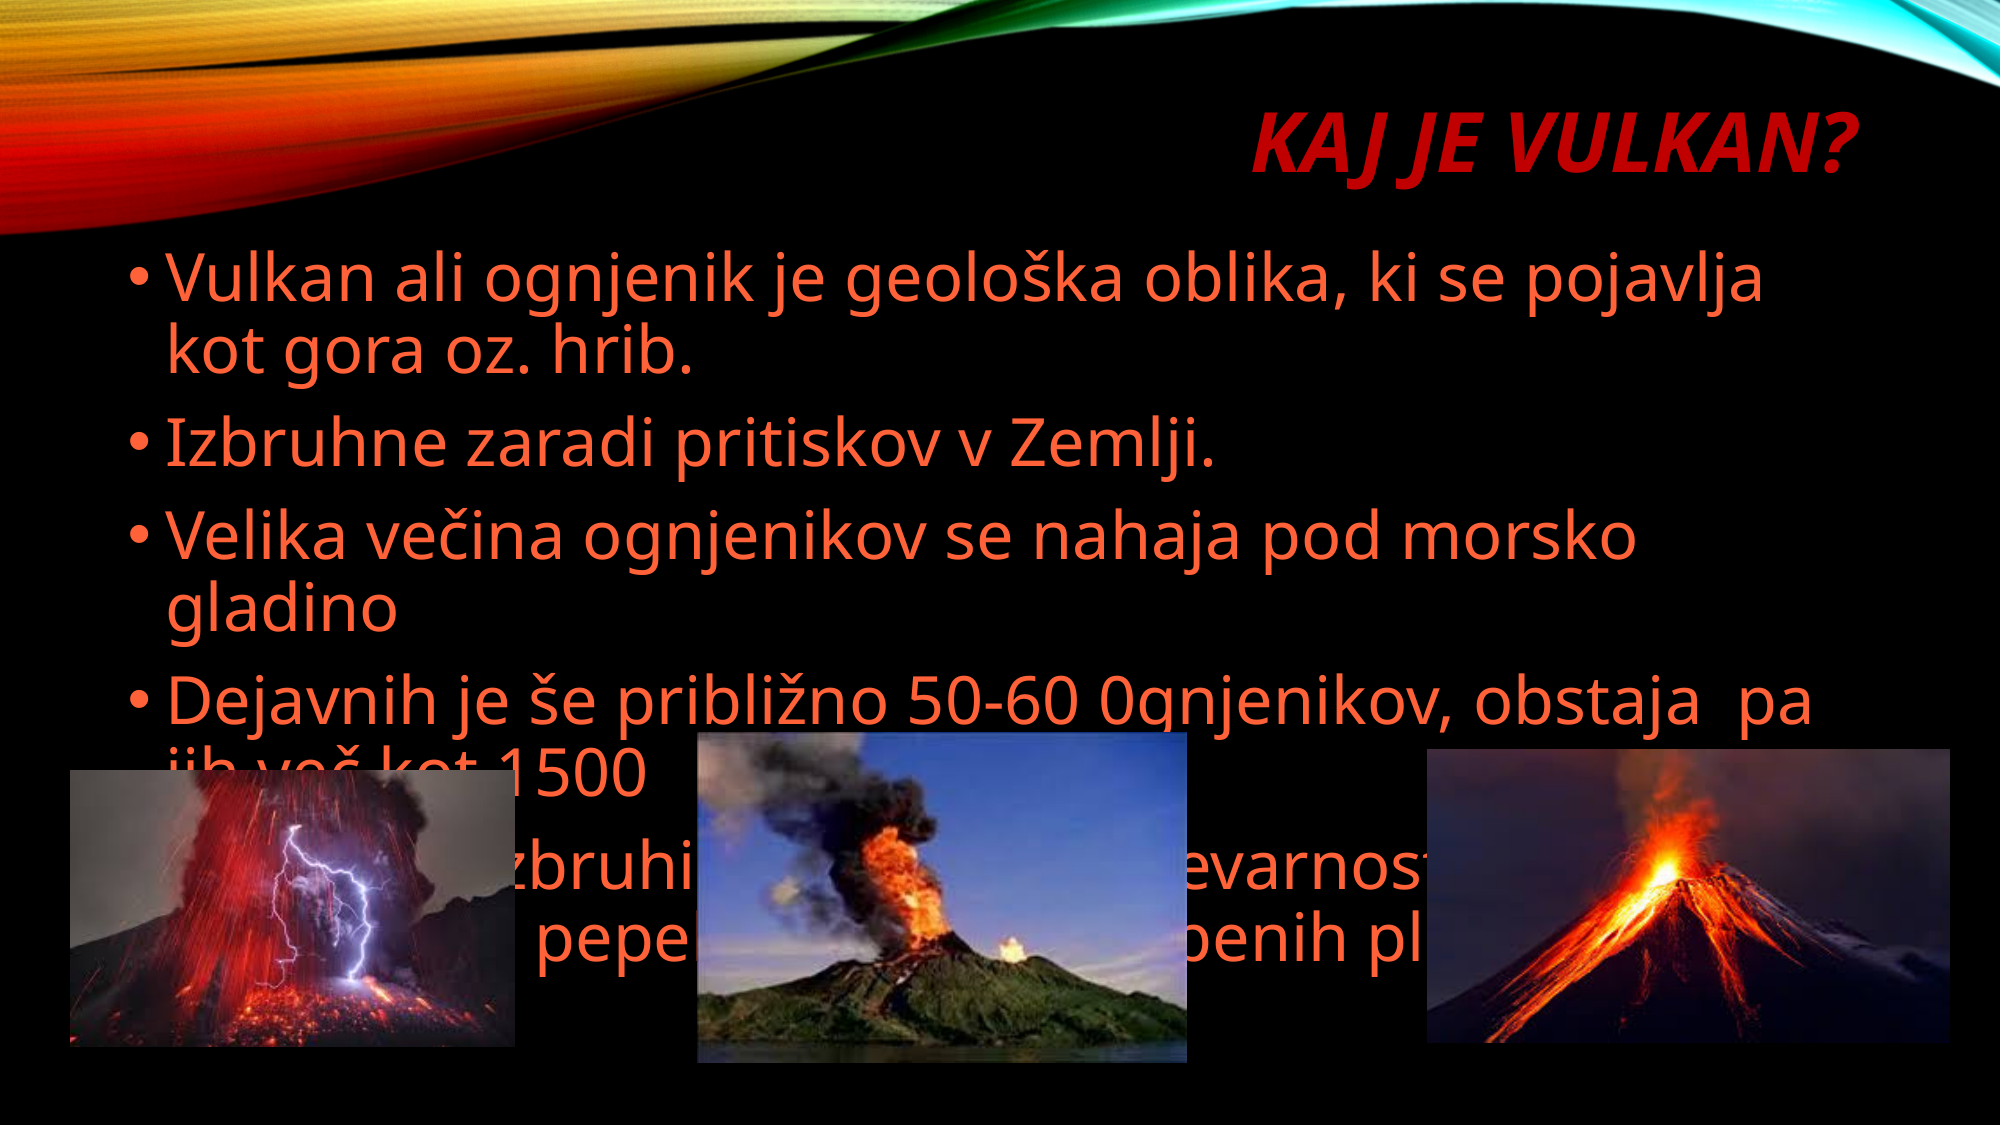

# Kaj je vulkan?
Vulkan ali ognjenik je geološka oblika, ki se pojavlja kot gora oz. hrib.
Izbruhne zaradi pritiskov v Zemlji.
Velika večina ognjenikov se nahaja pod morsko gladino
Dejavnih je še približno 50-60 0gnjenikov, obstaja pa jih več kot 1500
Vulkanski izbruhi predstavljajo nevarnost za ljudi zaradi lave, pepela in zaradi strupenih plinov